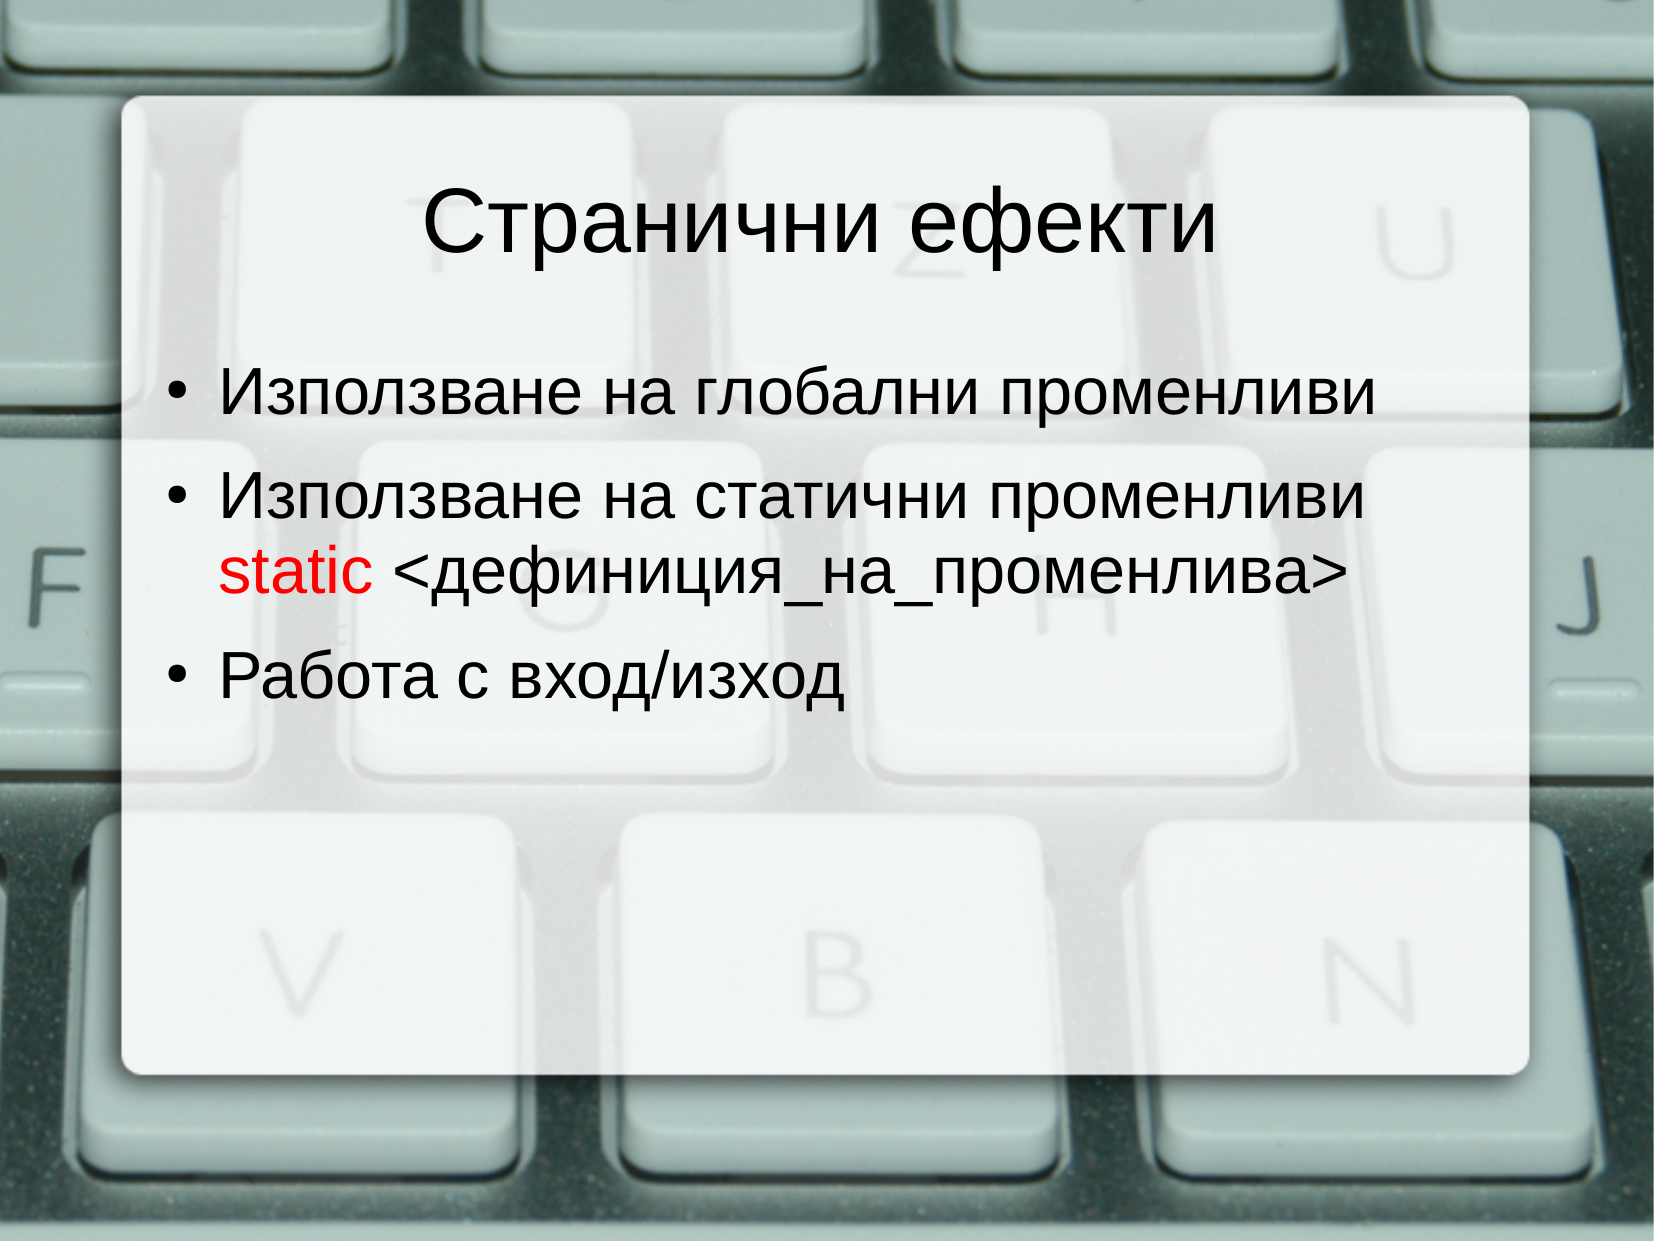

# Странични ефекти
Използване на глобални променливи
Използване на статични променливи
static <дефиниция_на_променлива>
Работа с вход/изход